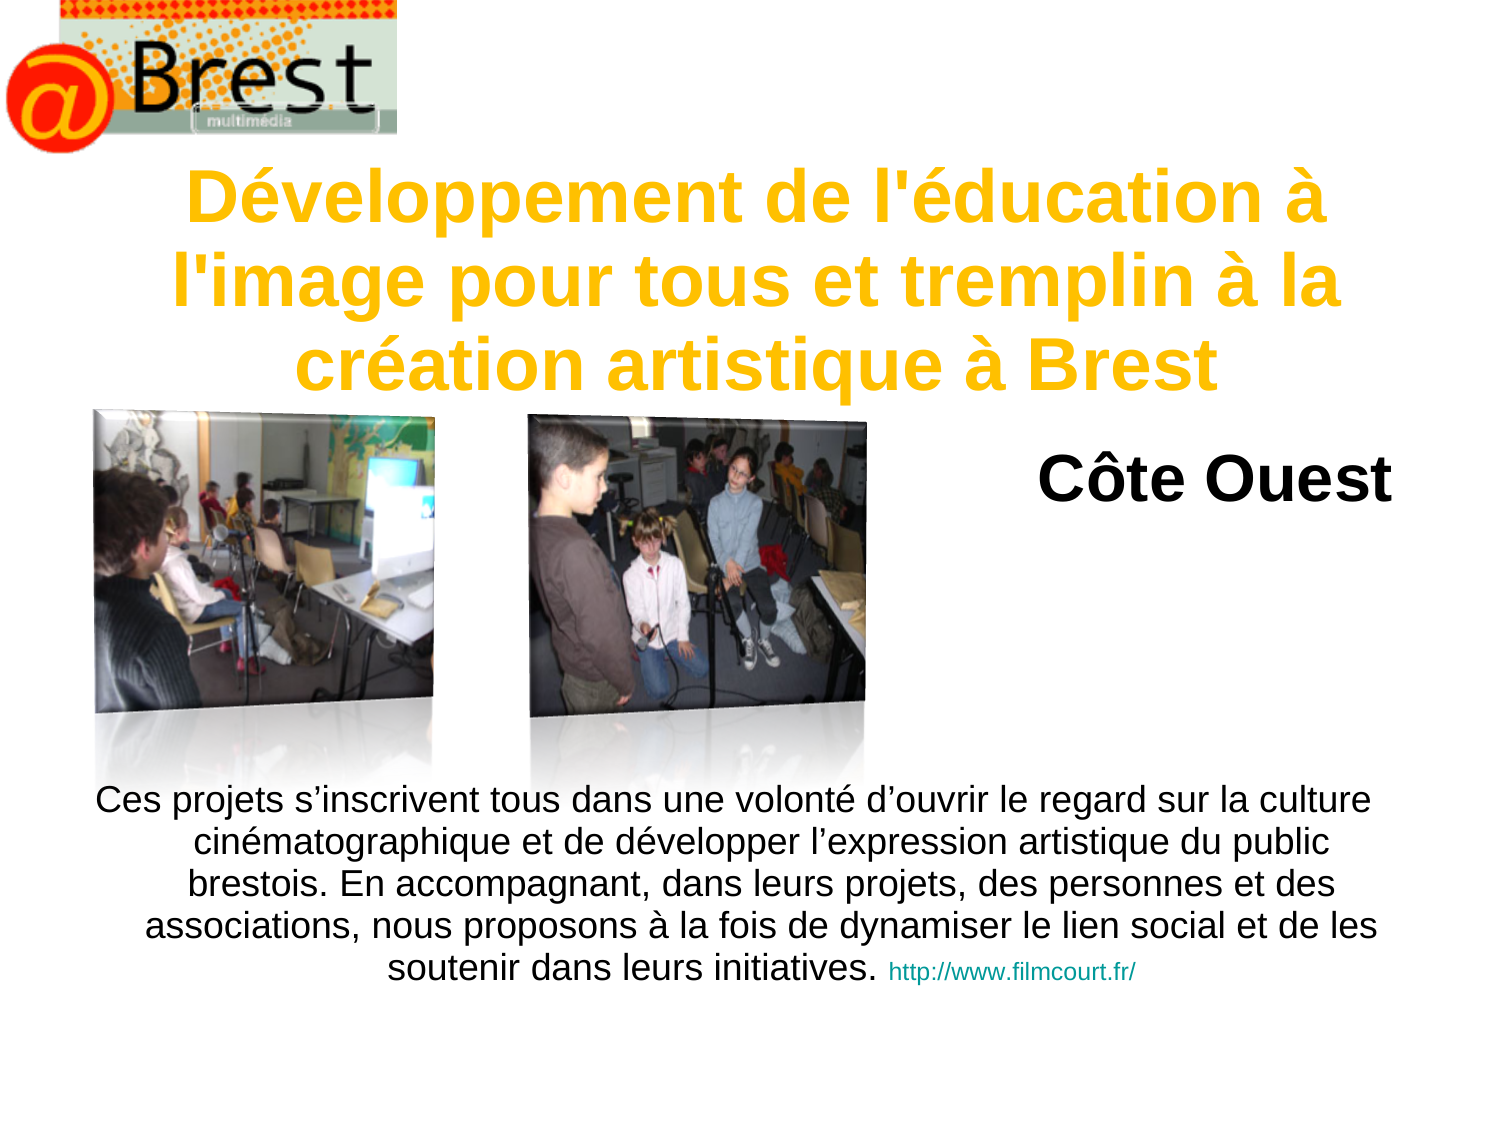

# Développement de l'éducation à l'image pour tous et tremplin à la création artistique à Brest
Côte Ouest
Ces projets s’inscrivent tous dans une volonté d’ouvrir le regard sur la culture cinématographique et de développer l’expression artistique du public brestois. En accompagnant, dans leurs projets, des personnes et des associations, nous proposons à la fois de dynamiser le lien social et de les soutenir dans leurs initiatives. http://www.filmcourt.fr/